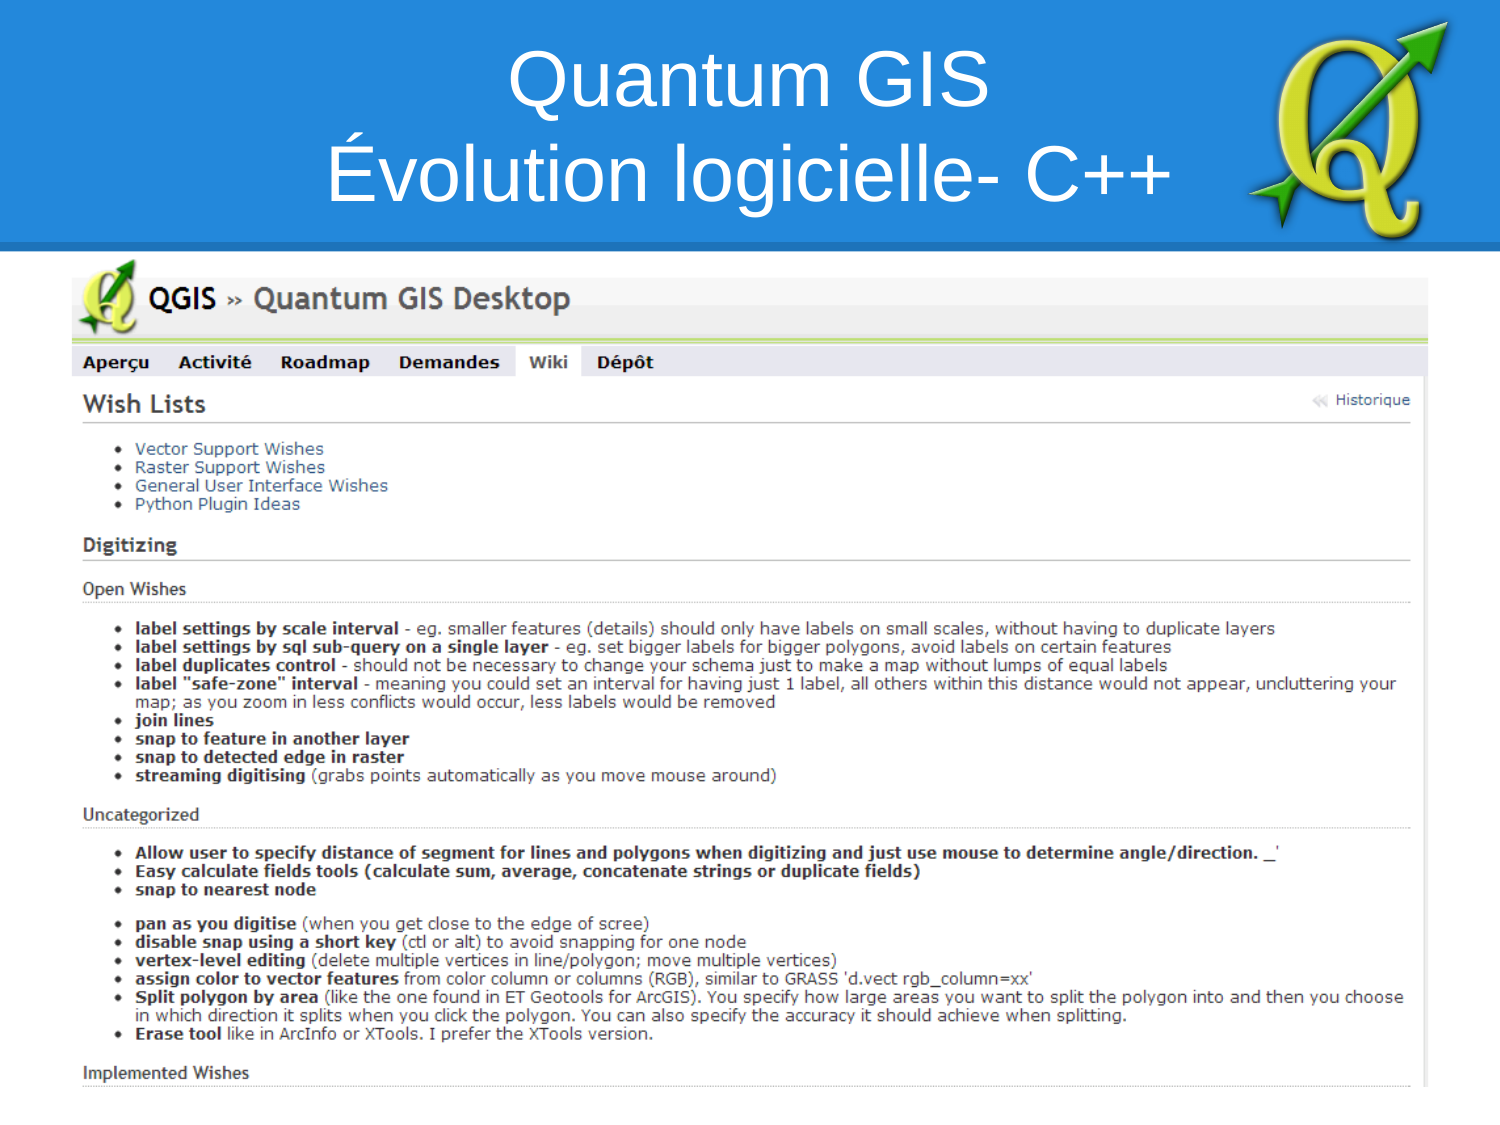

# Quantum GIS Évolution logicielle- C++
Whish List :